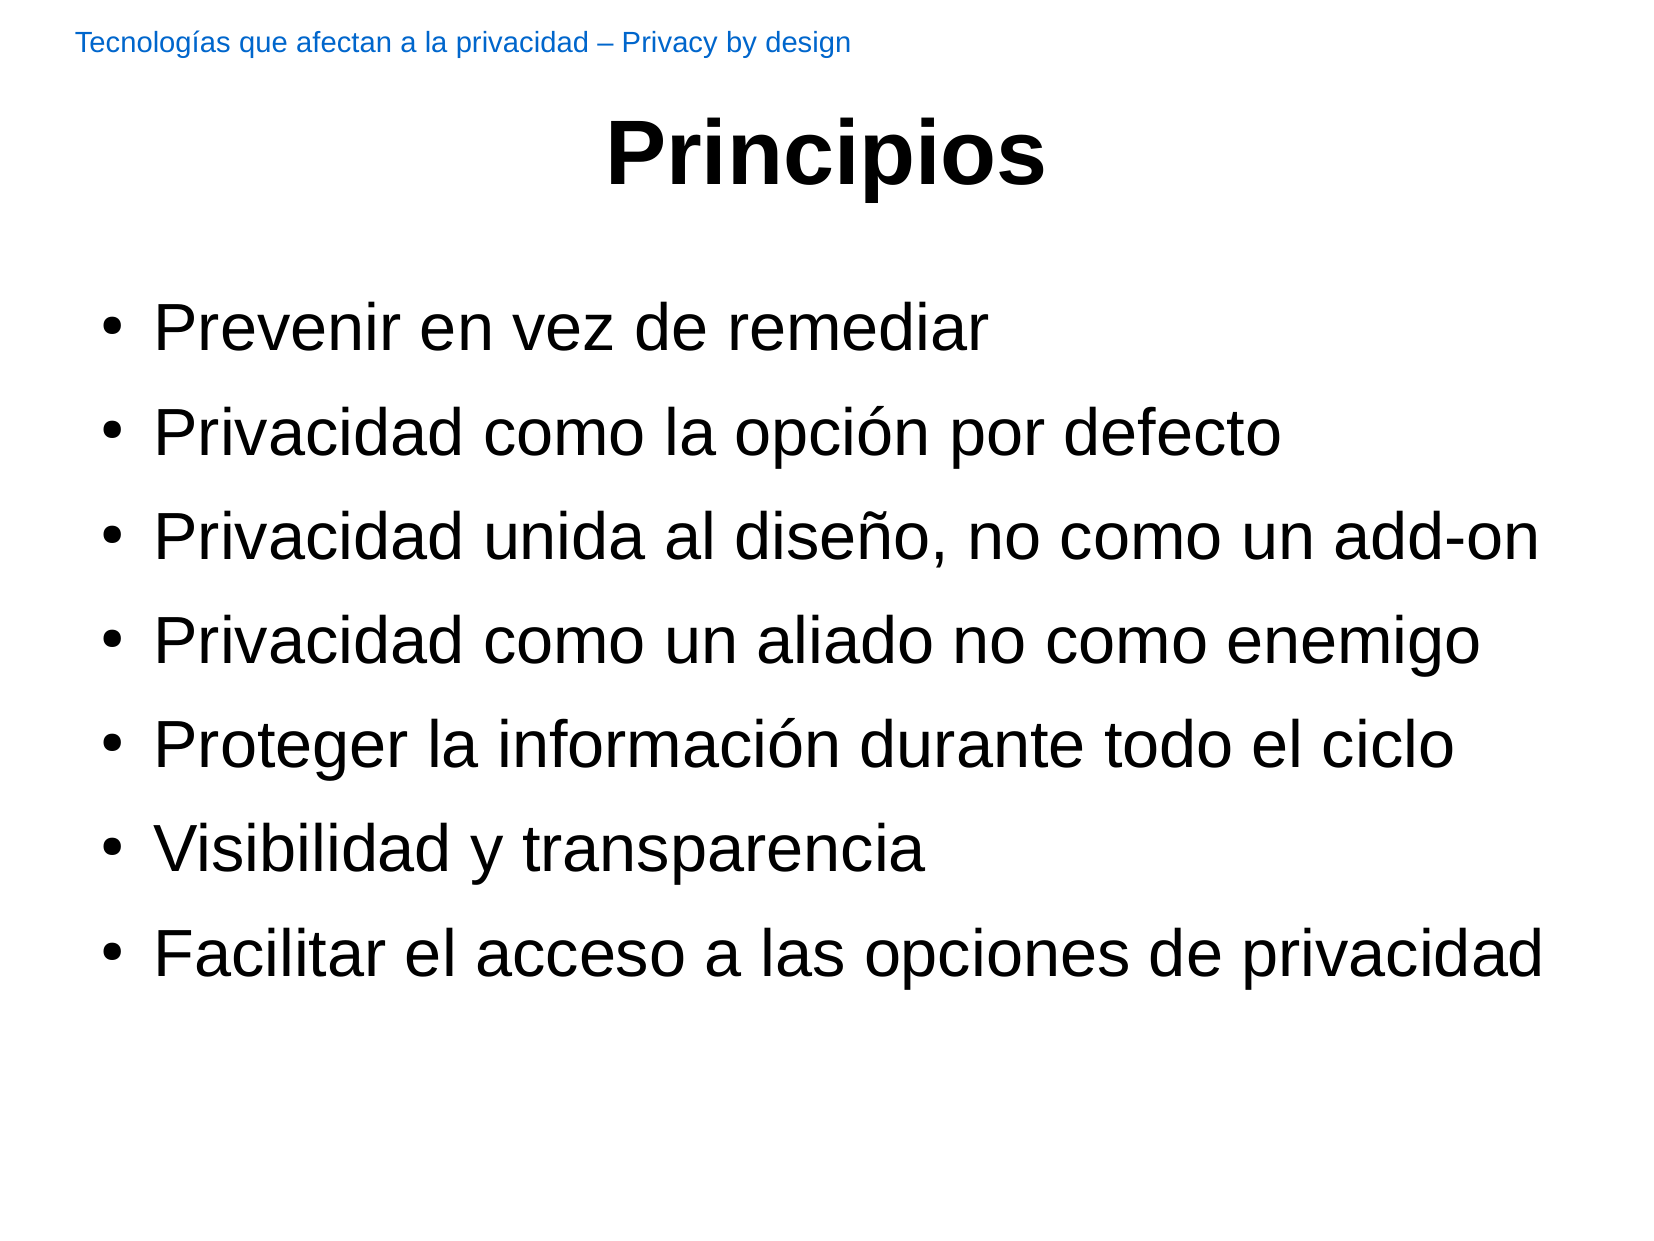

Tecnologías que afectan a la privacidad – Privacy by design
# Principios
Prevenir en vez de remediar
Privacidad como la opción por defecto
Privacidad unida al diseño, no como un add-on
Privacidad como un aliado no como enemigo
Proteger la información durante todo el ciclo
Visibilidad y transparencia
Facilitar el acceso a las opciones de privacidad